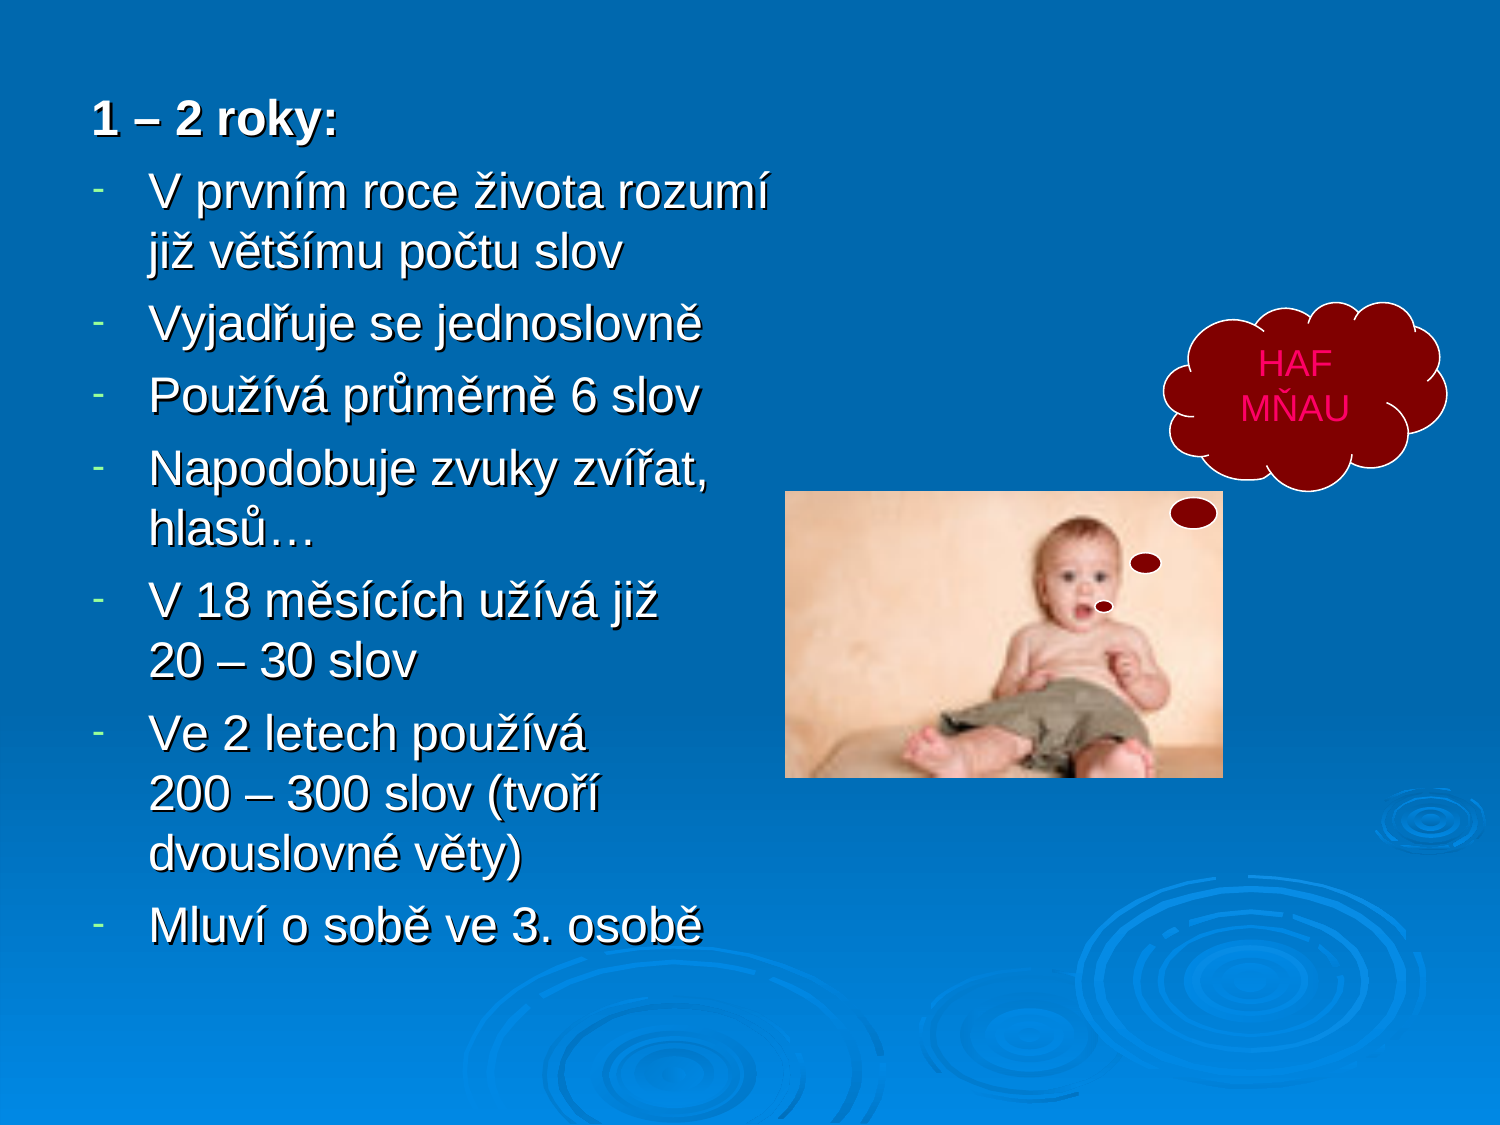

# 1 – 2 roky:
V prvním roce života rozumí již většímu počtu slov
Vyjadřuje se jednoslovně
Používá průměrně 6 slov
Napodobuje zvuky zvířat, hlasů…
V 18 měsících užívá již
20 – 30 slov
Ve 2 letech používá
200 – 300 slov (tvoří dvouslovné věty)
Mluví o sobě ve 3. osobě
HAF
MŇAU